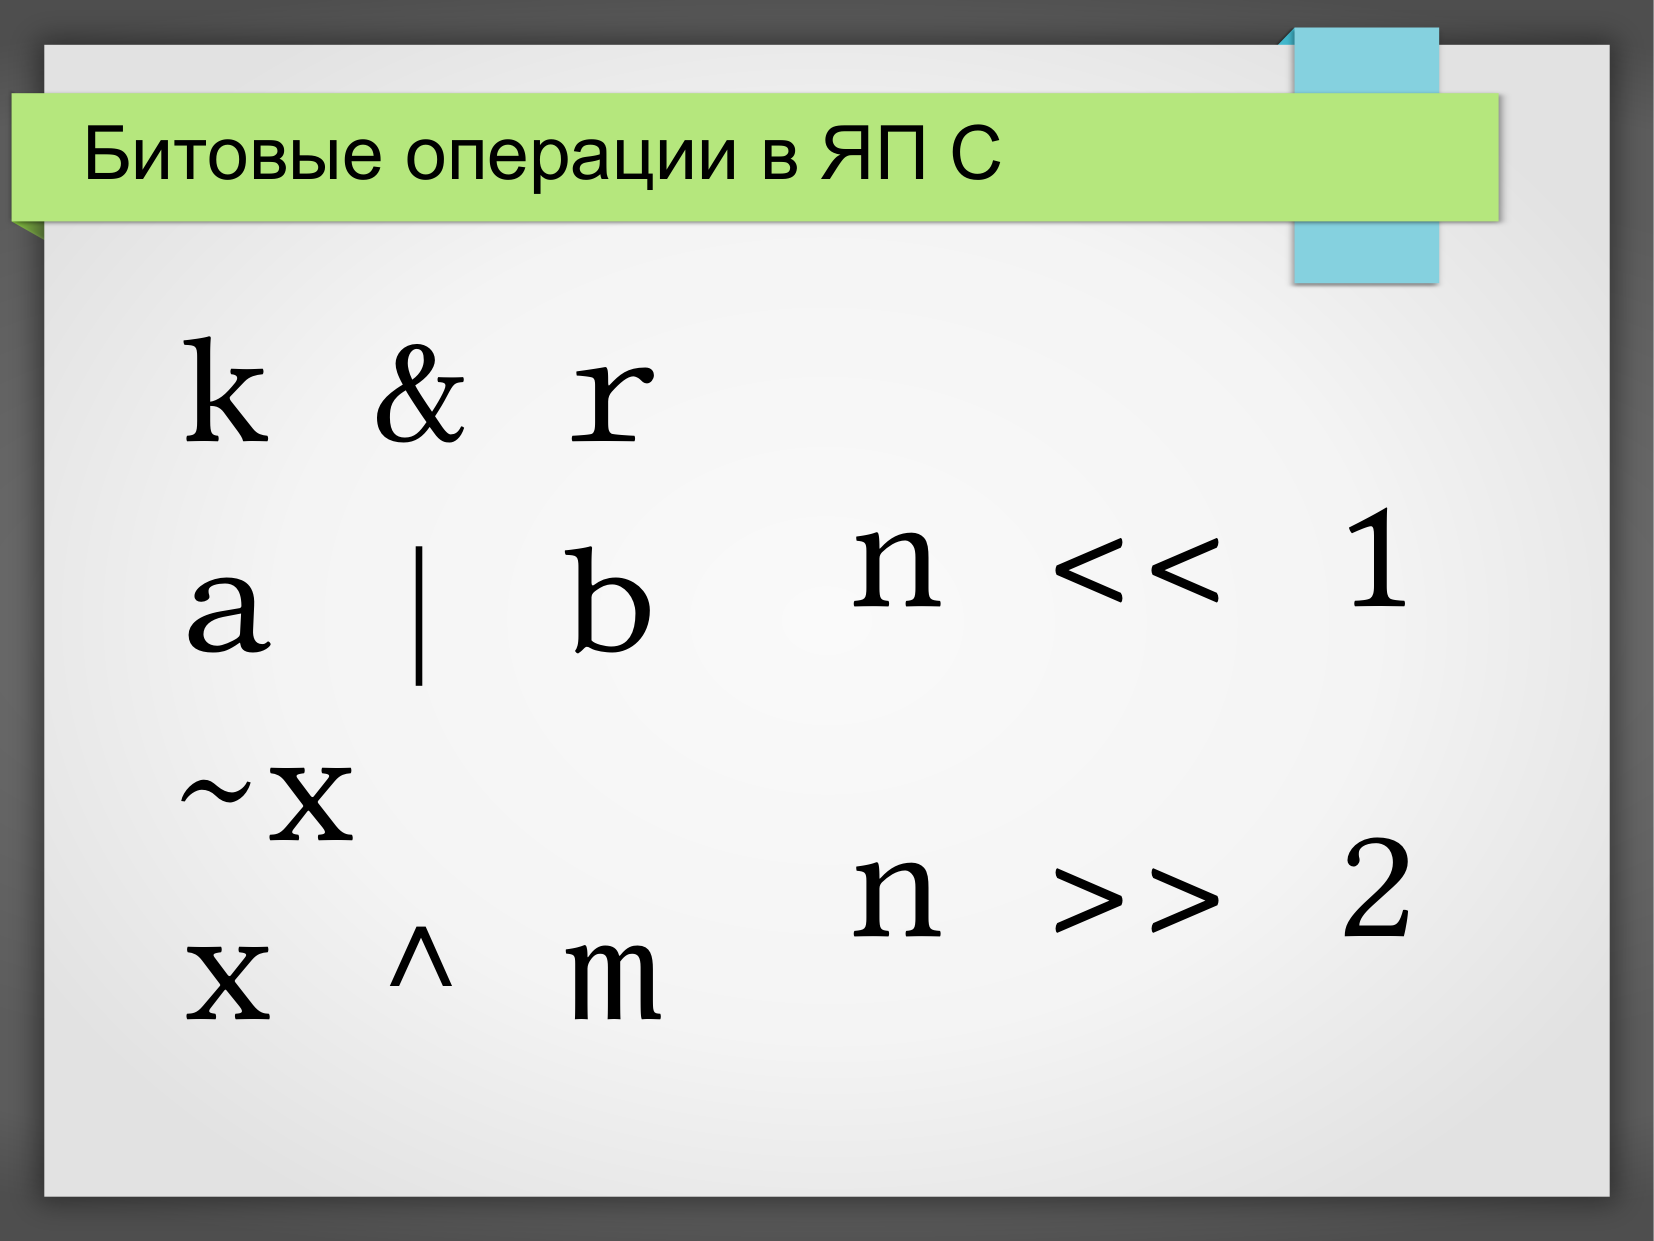

# Битовые операции в ЯП C
k & r
n << 1
a | b
~x
n >> 2
x ^ m